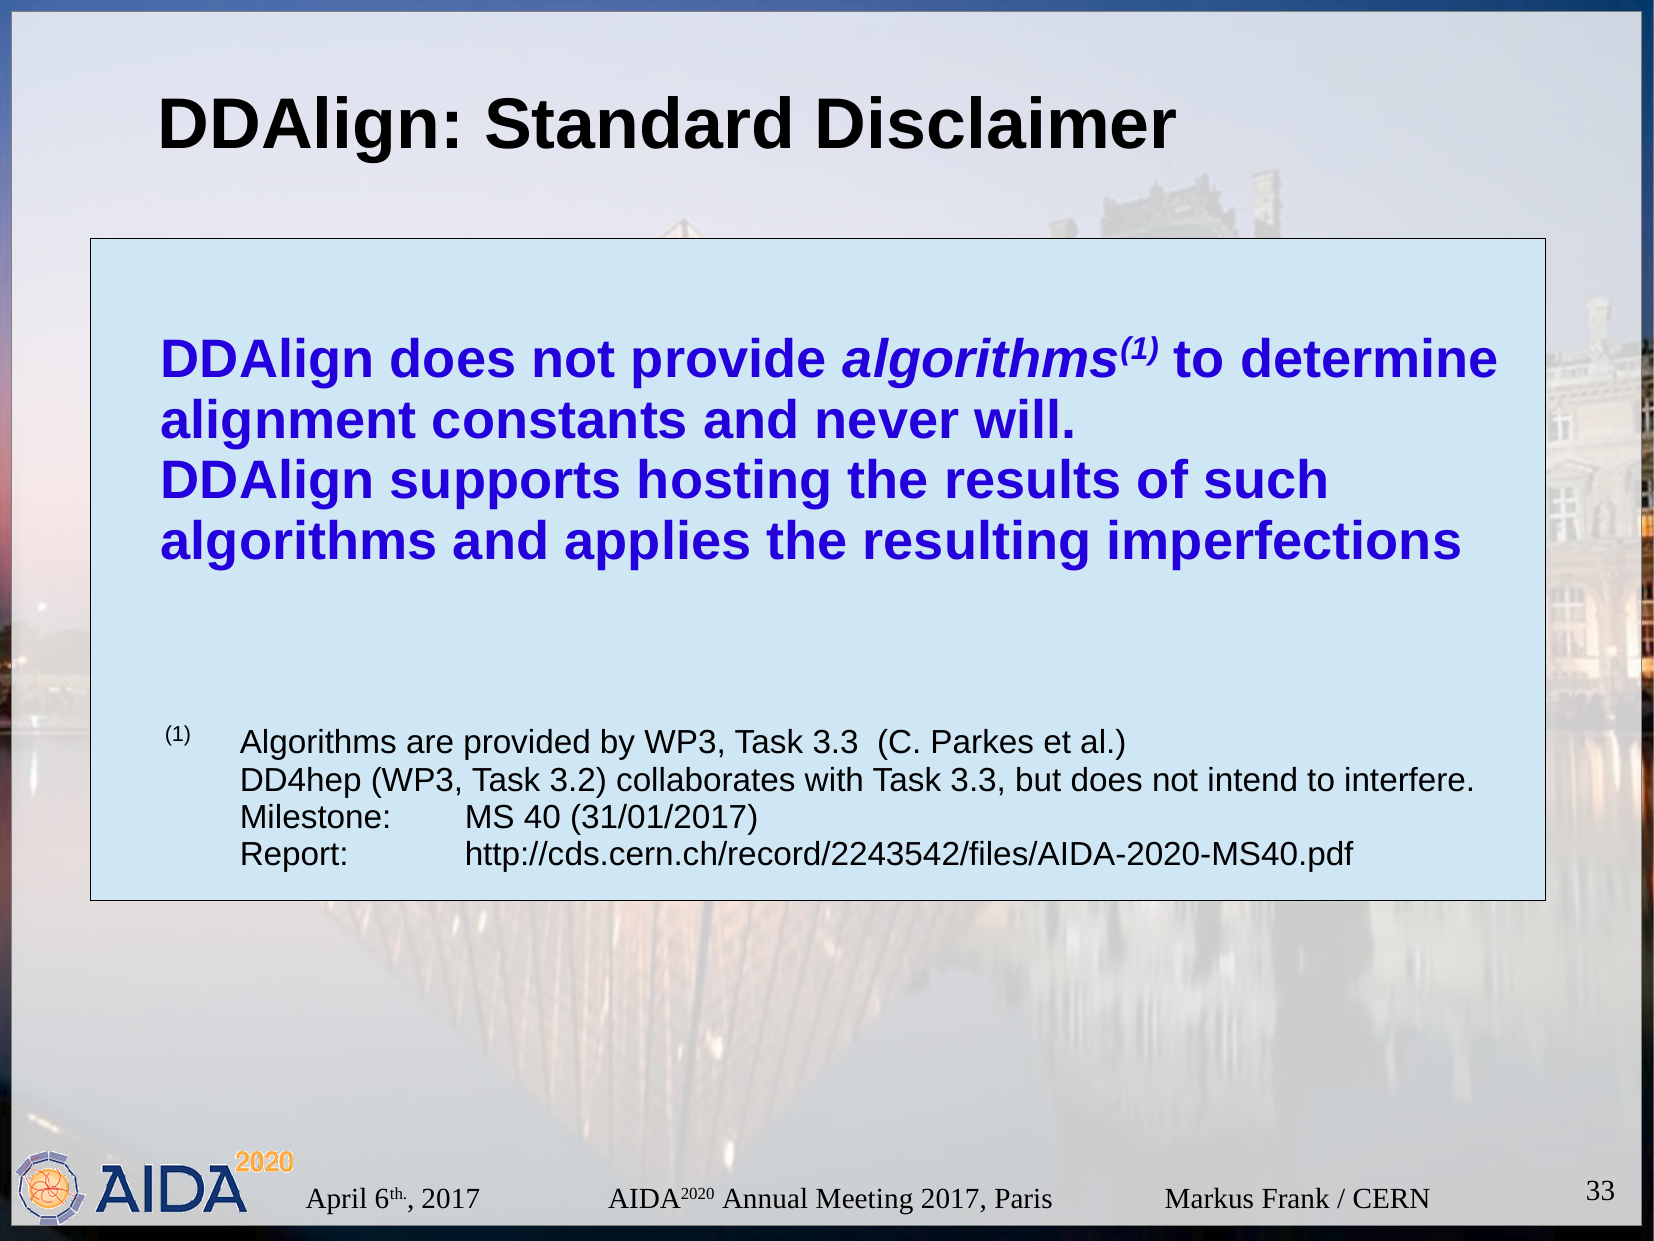

# DDAlign: Standard Disclaimer
DDAlign does not provide algorithms(1) to determine alignment constants and never will.
DDAlign supports hosting the results of such algorithms and applies the resulting imperfections
(1) 	Algorithms are provided by WP3, Task 3.3 (C. Parkes et al.)
	DD4hep (WP3, Task 3.2) collaborates with Task 3.3, but does not intend to interfere.
	Milestone: 	MS 40 (31/01/2017)
	Report:		http://cds.cern.ch/record/2243542/files/AIDA-2020-MS40.pdf
33
February, 4th. 2014
CLIC Workshop at CERN, Markus Frank / CERN